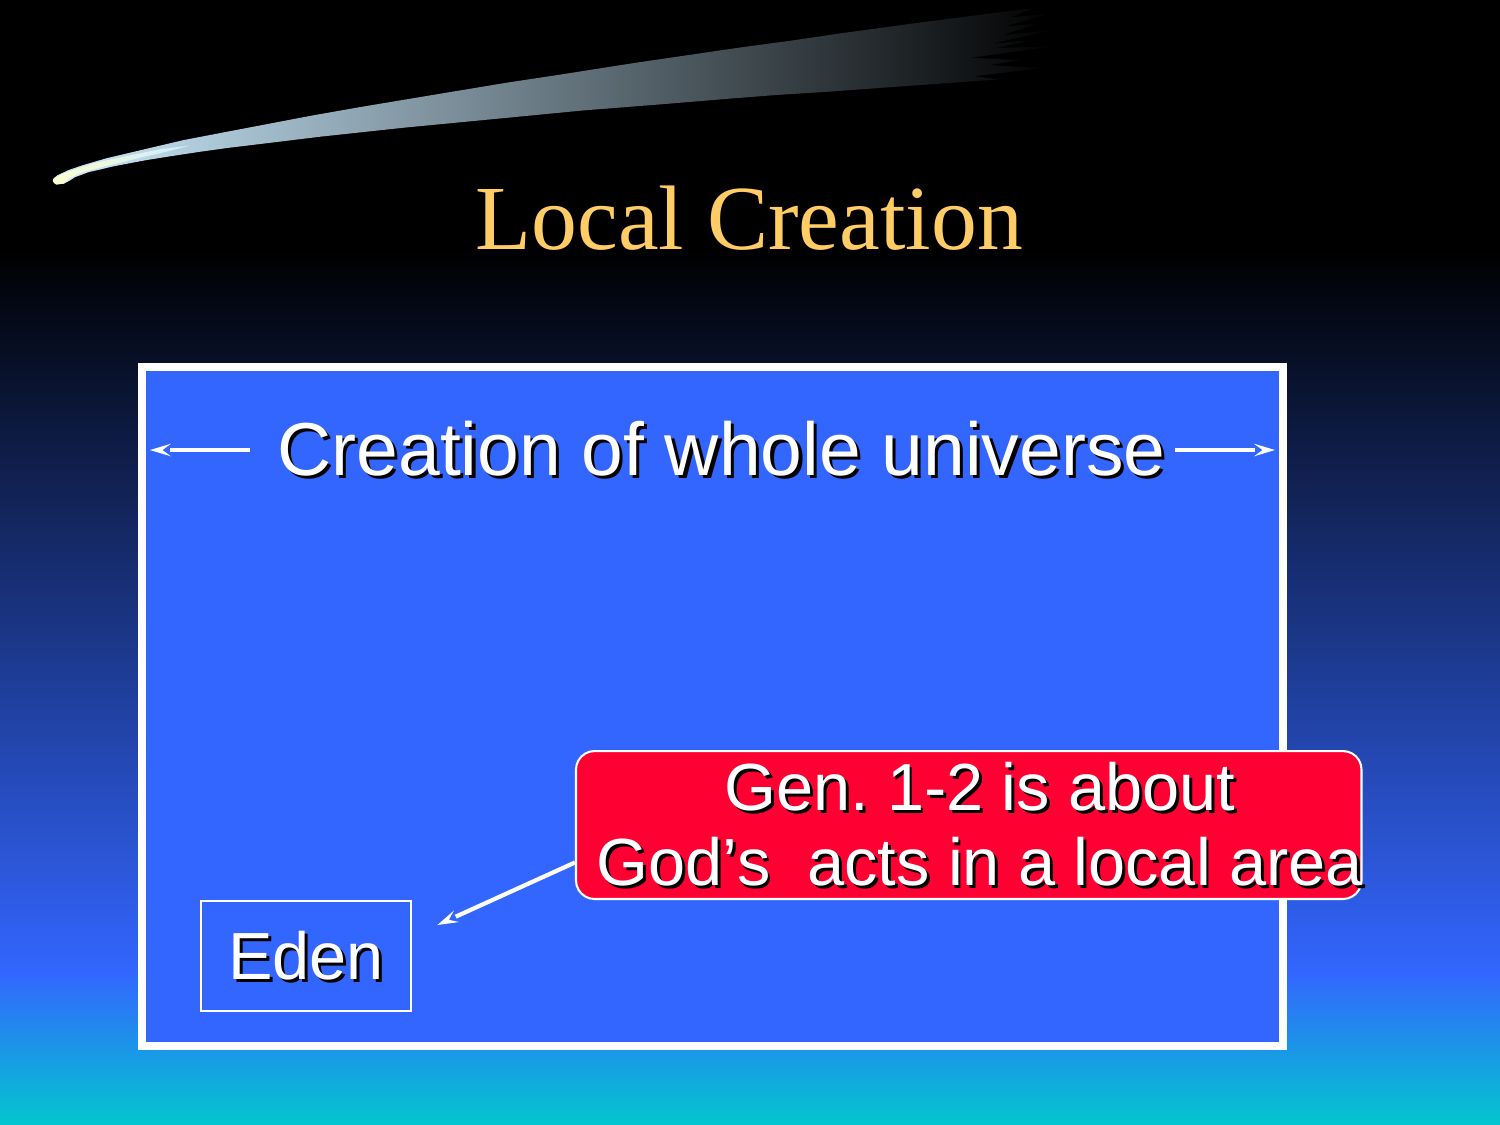

# Local Creation
Creation of whole universe
Gen. 1-2 is about
God’s acts in a local area
Eden